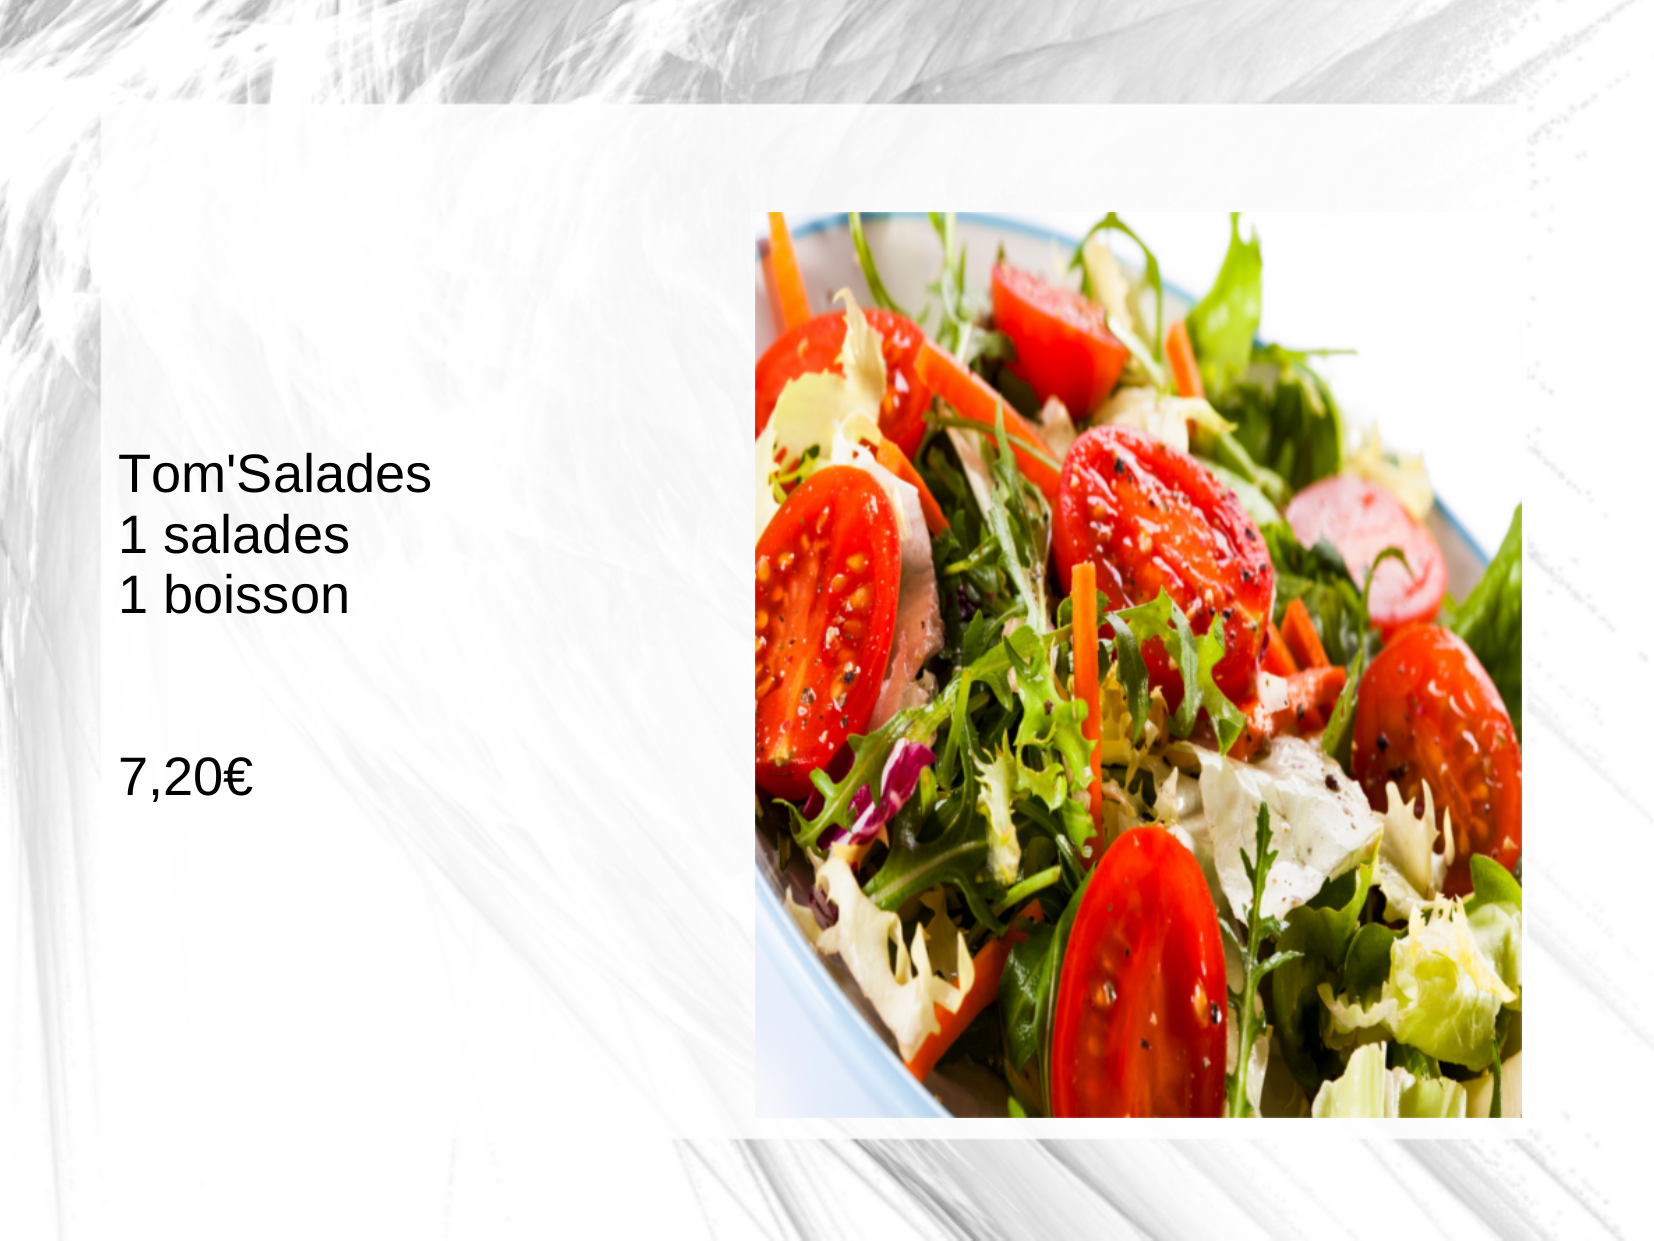

# Tom'Salades
1 salades
1 boisson
7,20€